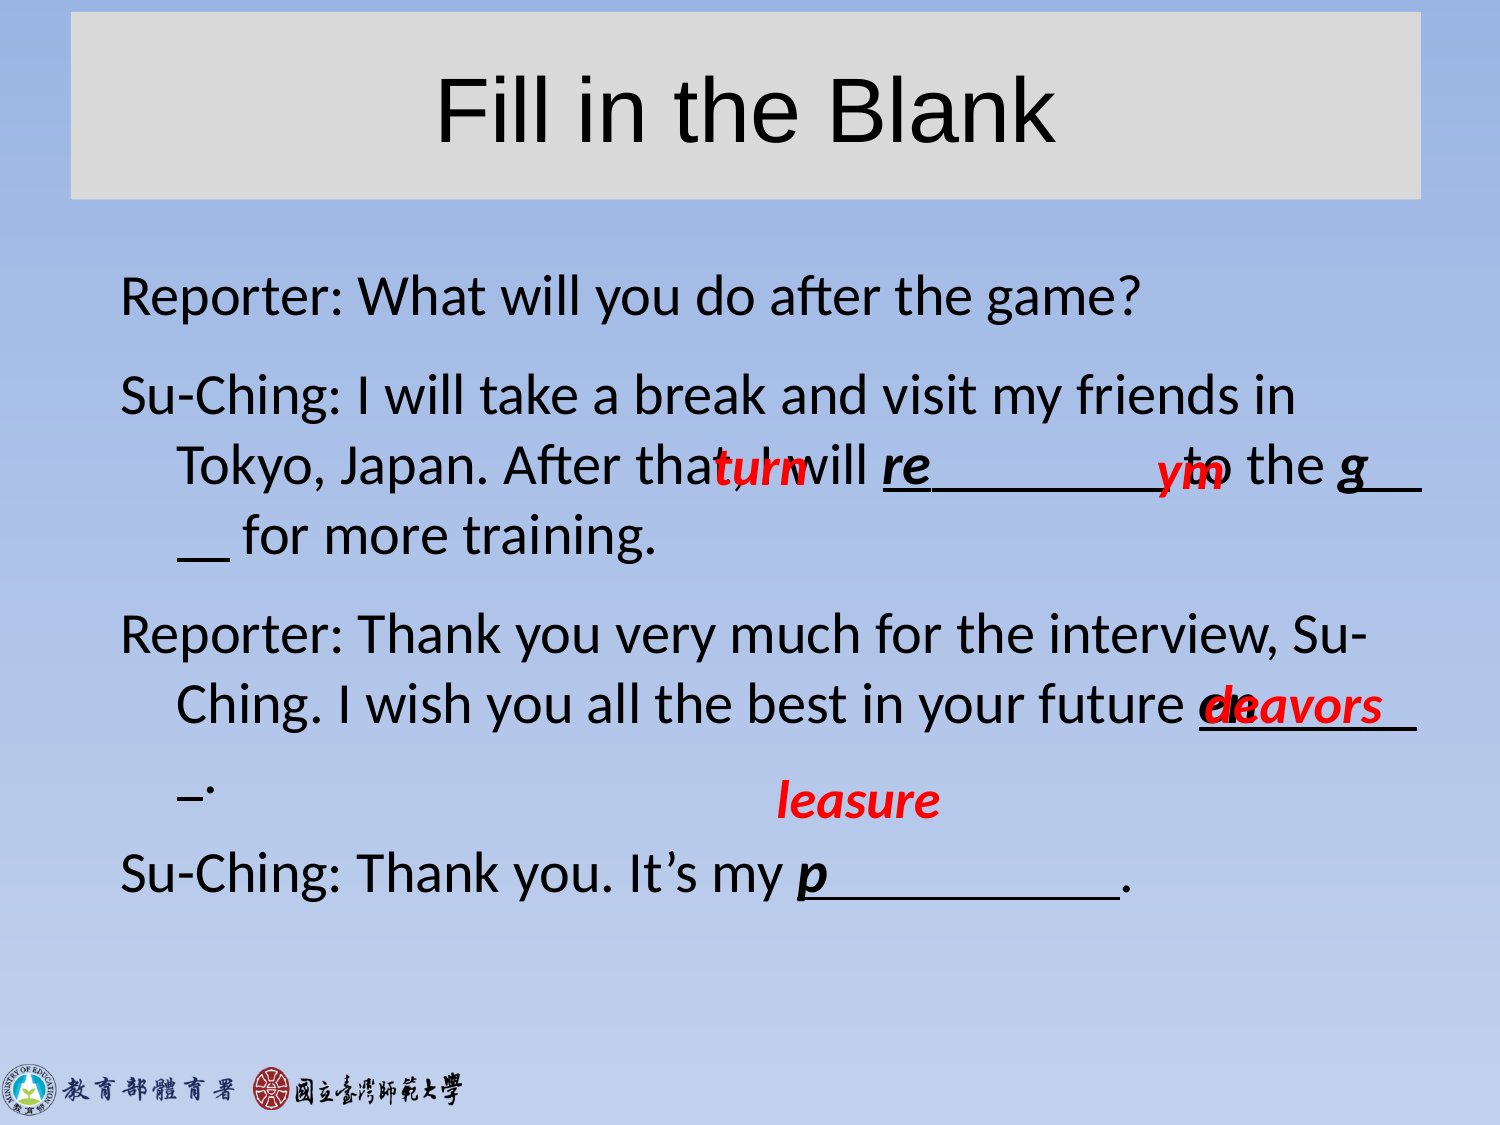

# Fill in the Blank
| |
| --- |
Reporter: What will you do after the game?
Su-Ching: I will take a break and visit my friends in Tokyo, Japan. After that, I will re to the g for more training.
Reporter: Thank you very much for the interview, Su-Ching. I wish you all the best in your future en .
Su-Ching: Thank you. It’s my p .
turn
ym
deavors
leasure